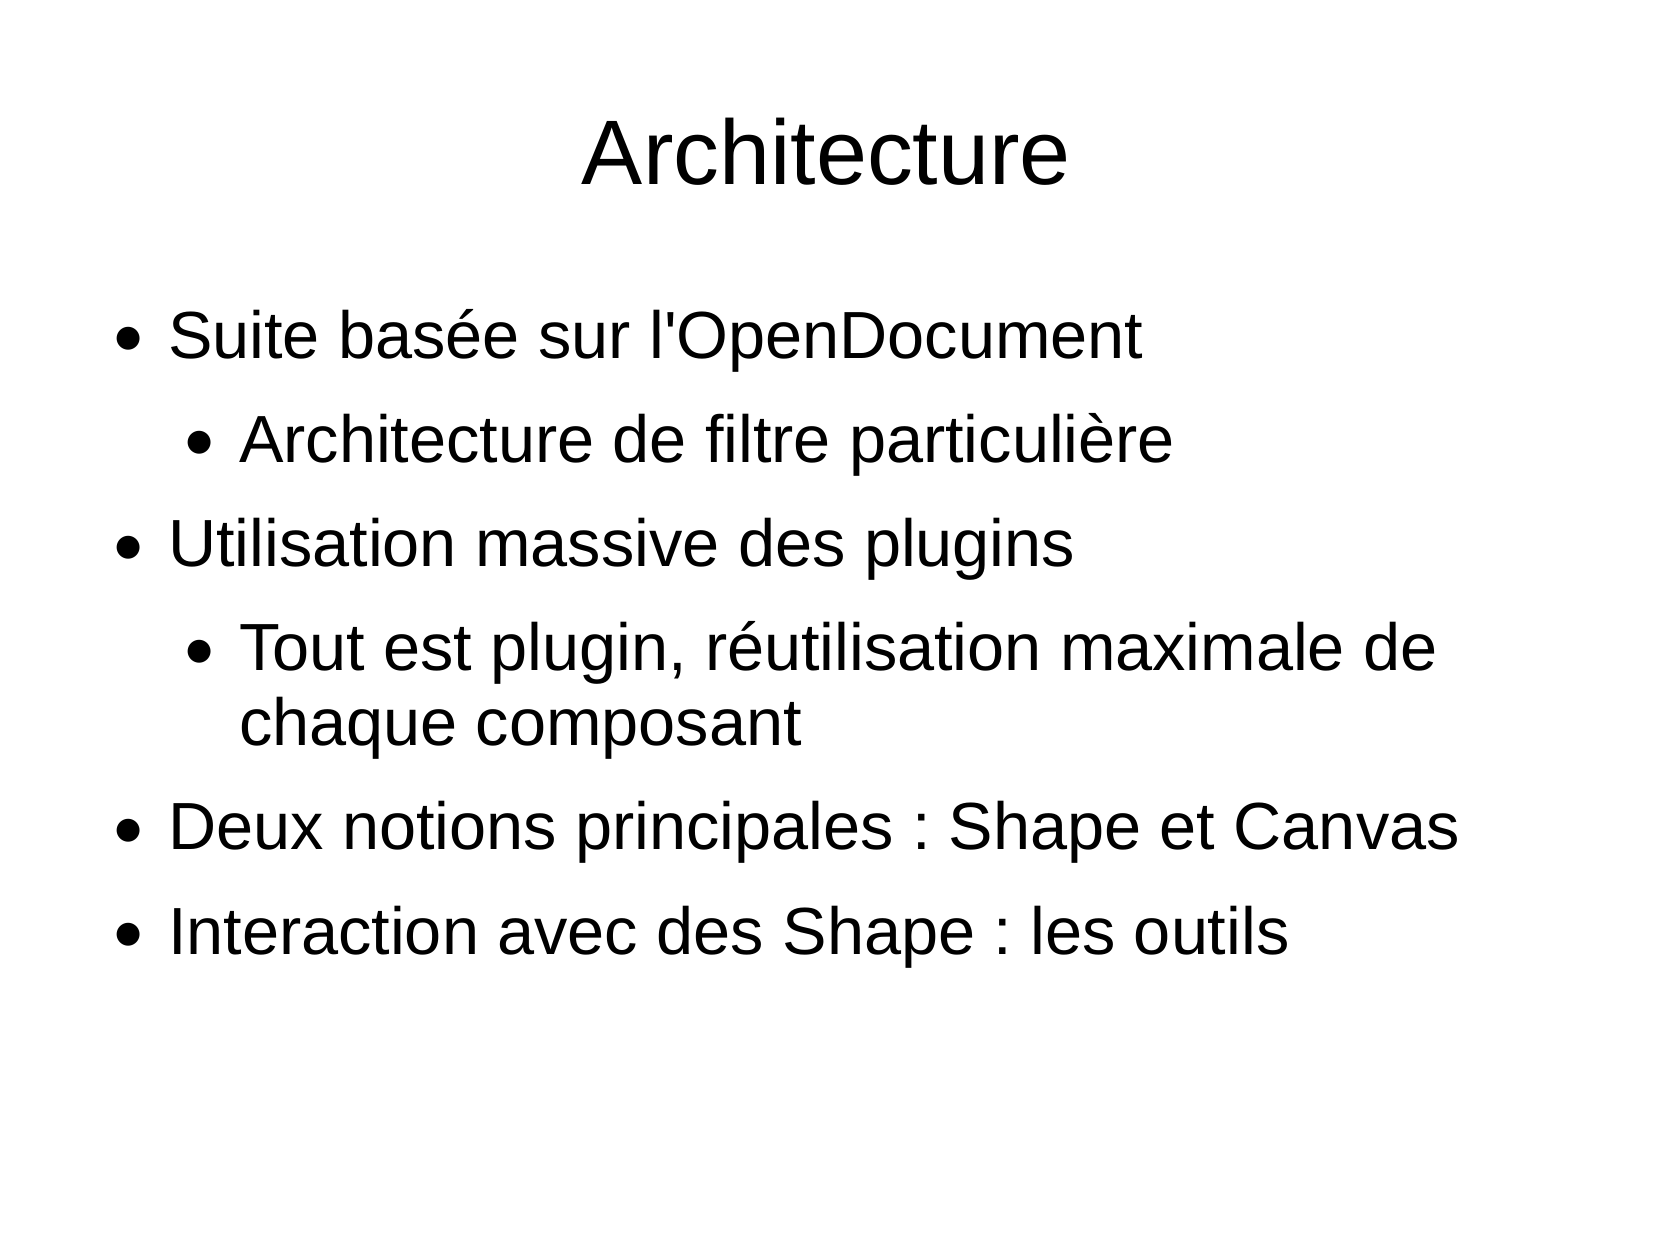

Architecture
Suite basée sur l'OpenDocument
Architecture de filtre particulière
Utilisation massive des plugins
Tout est plugin, réutilisation maximale de chaque composant
Deux notions principales : Shape et Canvas
Interaction avec des Shape : les outils